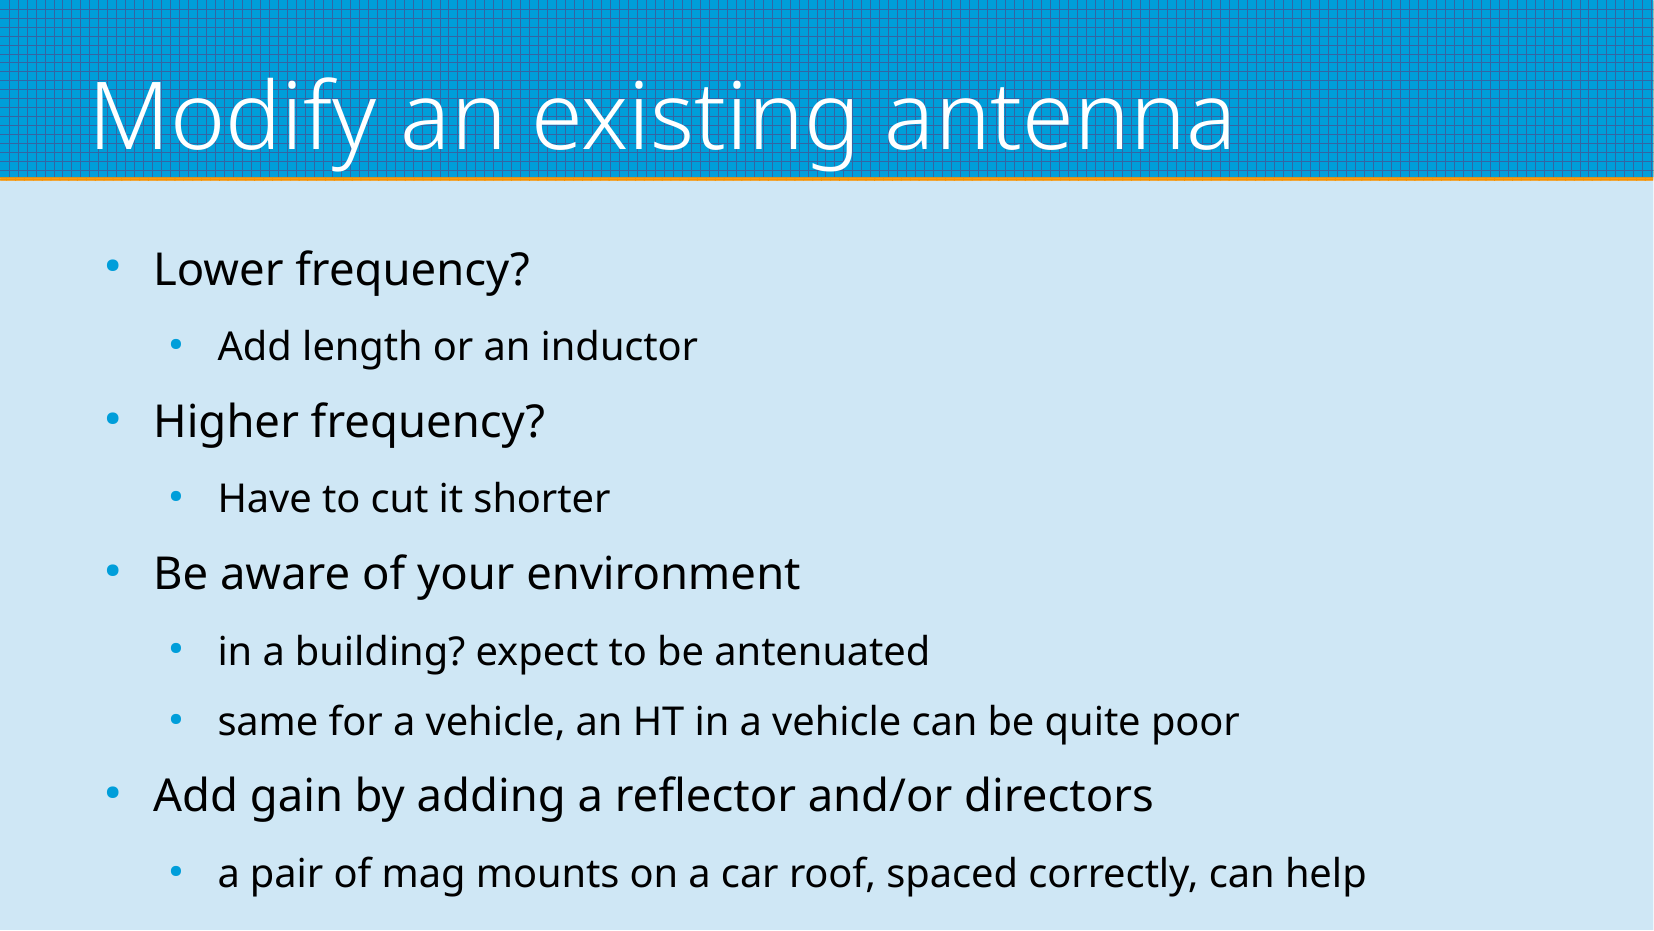

# Modify an existing antenna
Lower frequency?
Add length or an inductor
Higher frequency?
Have to cut it shorter
Be aware of your environment
in a building? expect to be antenuated
same for a vehicle, an HT in a vehicle can be quite poor
Add gain by adding a reflector and/or directors
a pair of mag mounts on a car roof, spaced correctly, can help